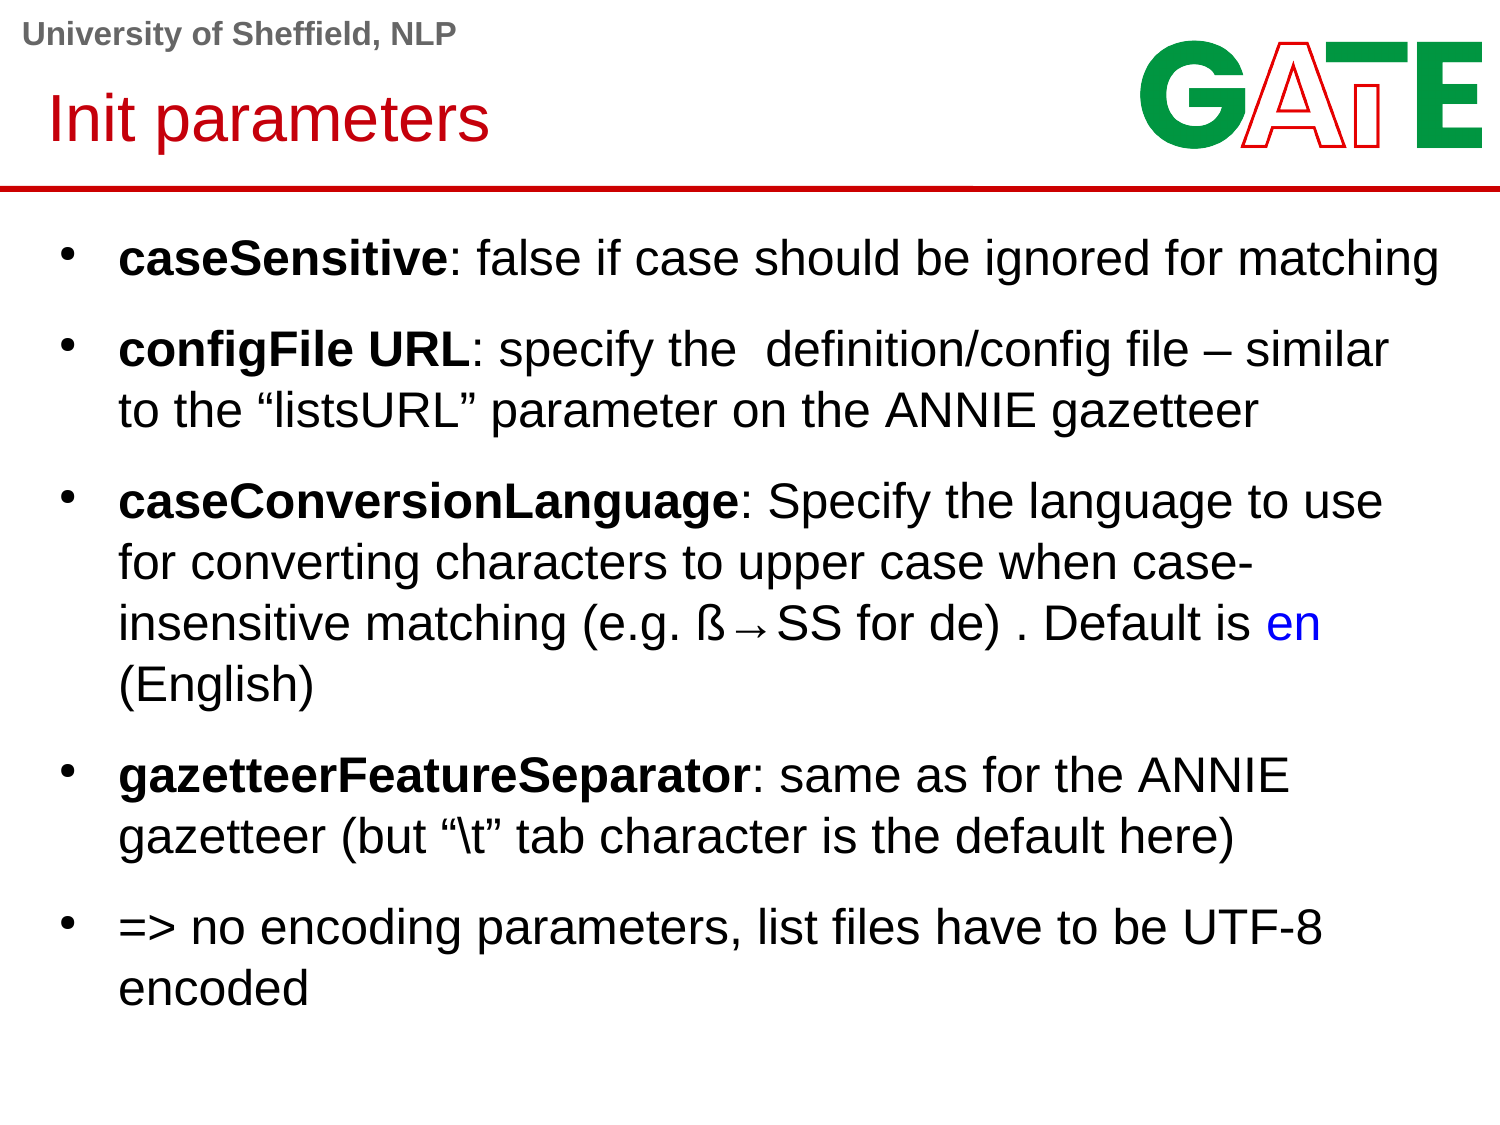

# Init parameters
caseSensitive: false if case should be ignored for matching
configFile URL: specify the definition/config file – similar to the “listsURL” parameter on the ANNIE gazetteer
caseConversionLanguage: Specify the language to use for converting characters to upper case when case-insensitive matching (e.g. ß→SS for de) . Default is en (English)
gazetteerFeatureSeparator: same as for the ANNIE gazetteer (but “\t” tab character is the default here)
=> no encoding parameters, list files have to be UTF-8 encoded